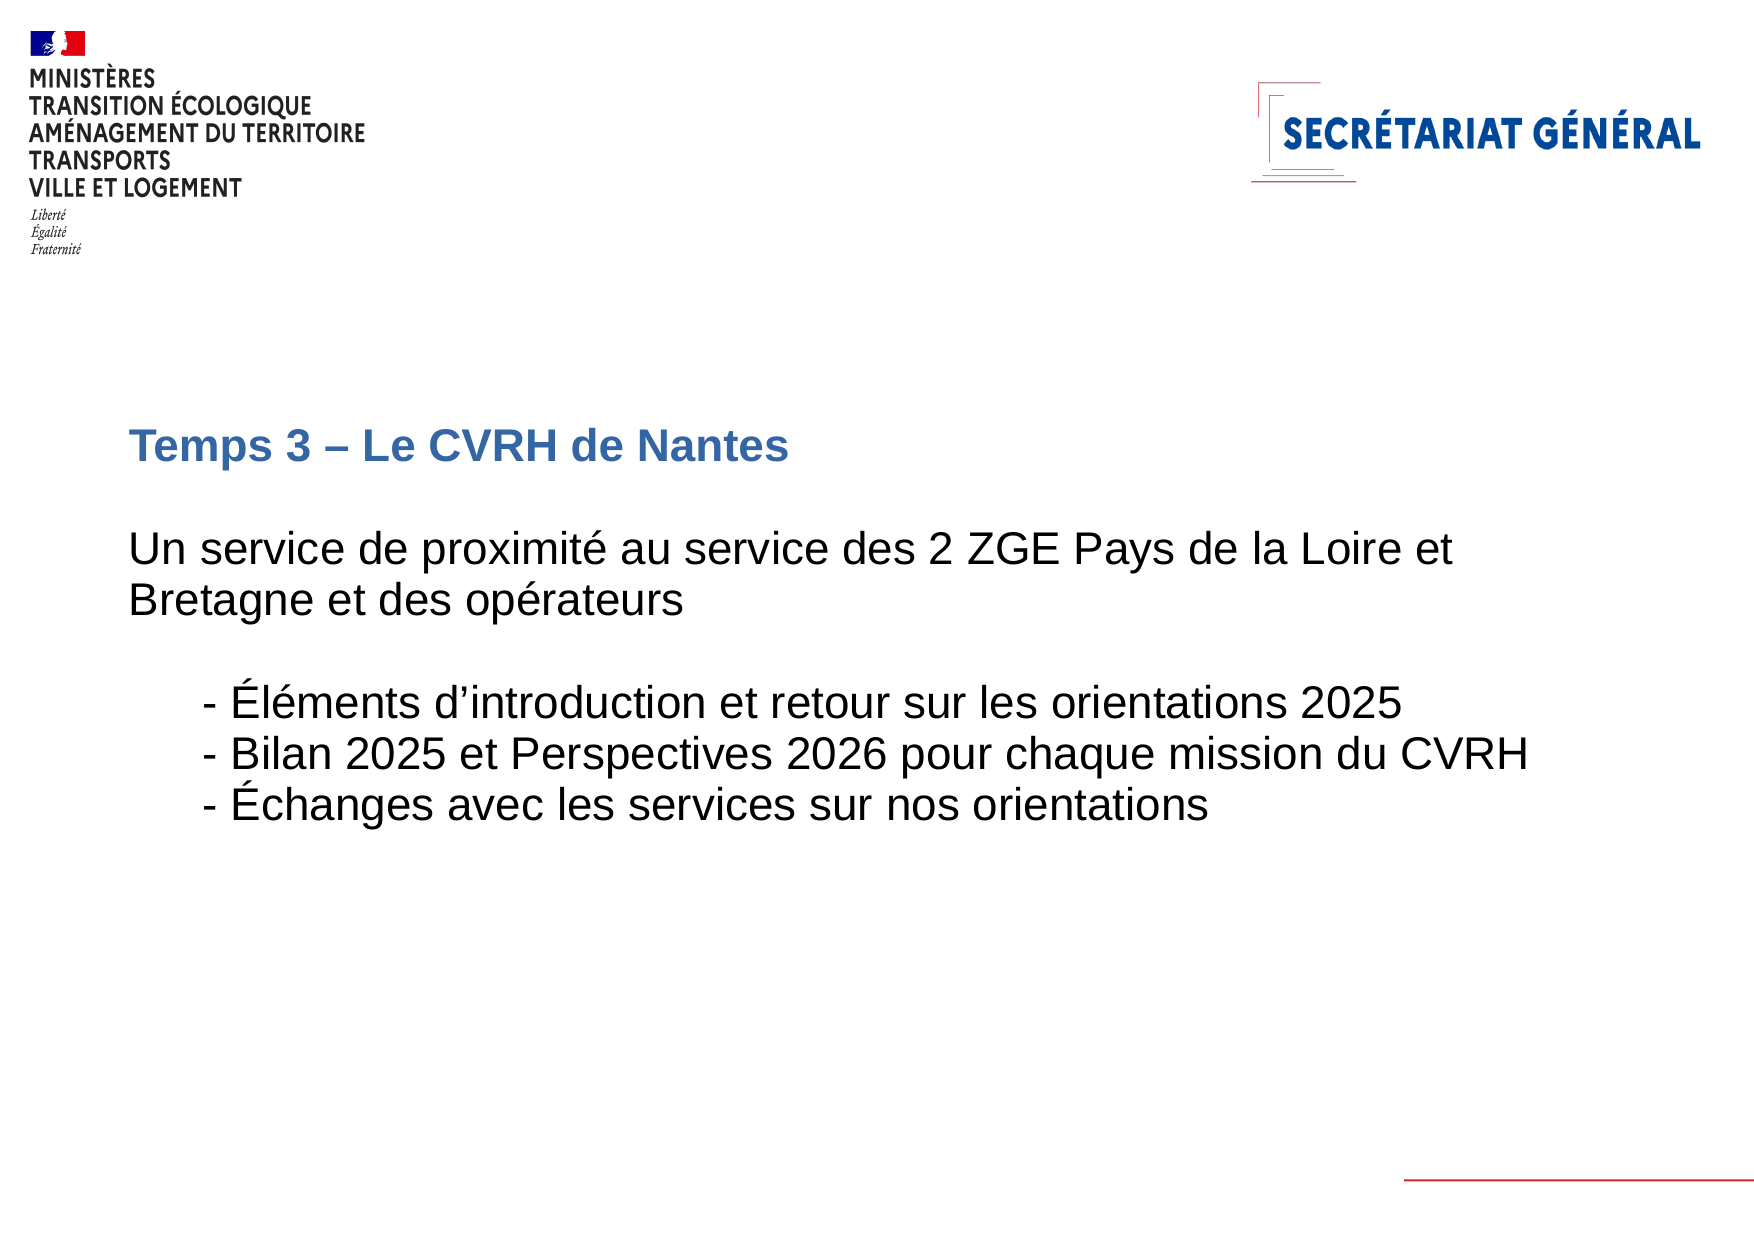

Temps 3 – Le CVRH de Nantes
Un service de proximité au service des 2 ZGE Pays de la Loire et Bretagne et des opérateurs
	- Éléments d’introduction et retour sur les orientations 2025
	- Bilan 2025 et Perspectives 2026 pour chaque mission du CVRH
	- Échanges avec les services sur nos orientations